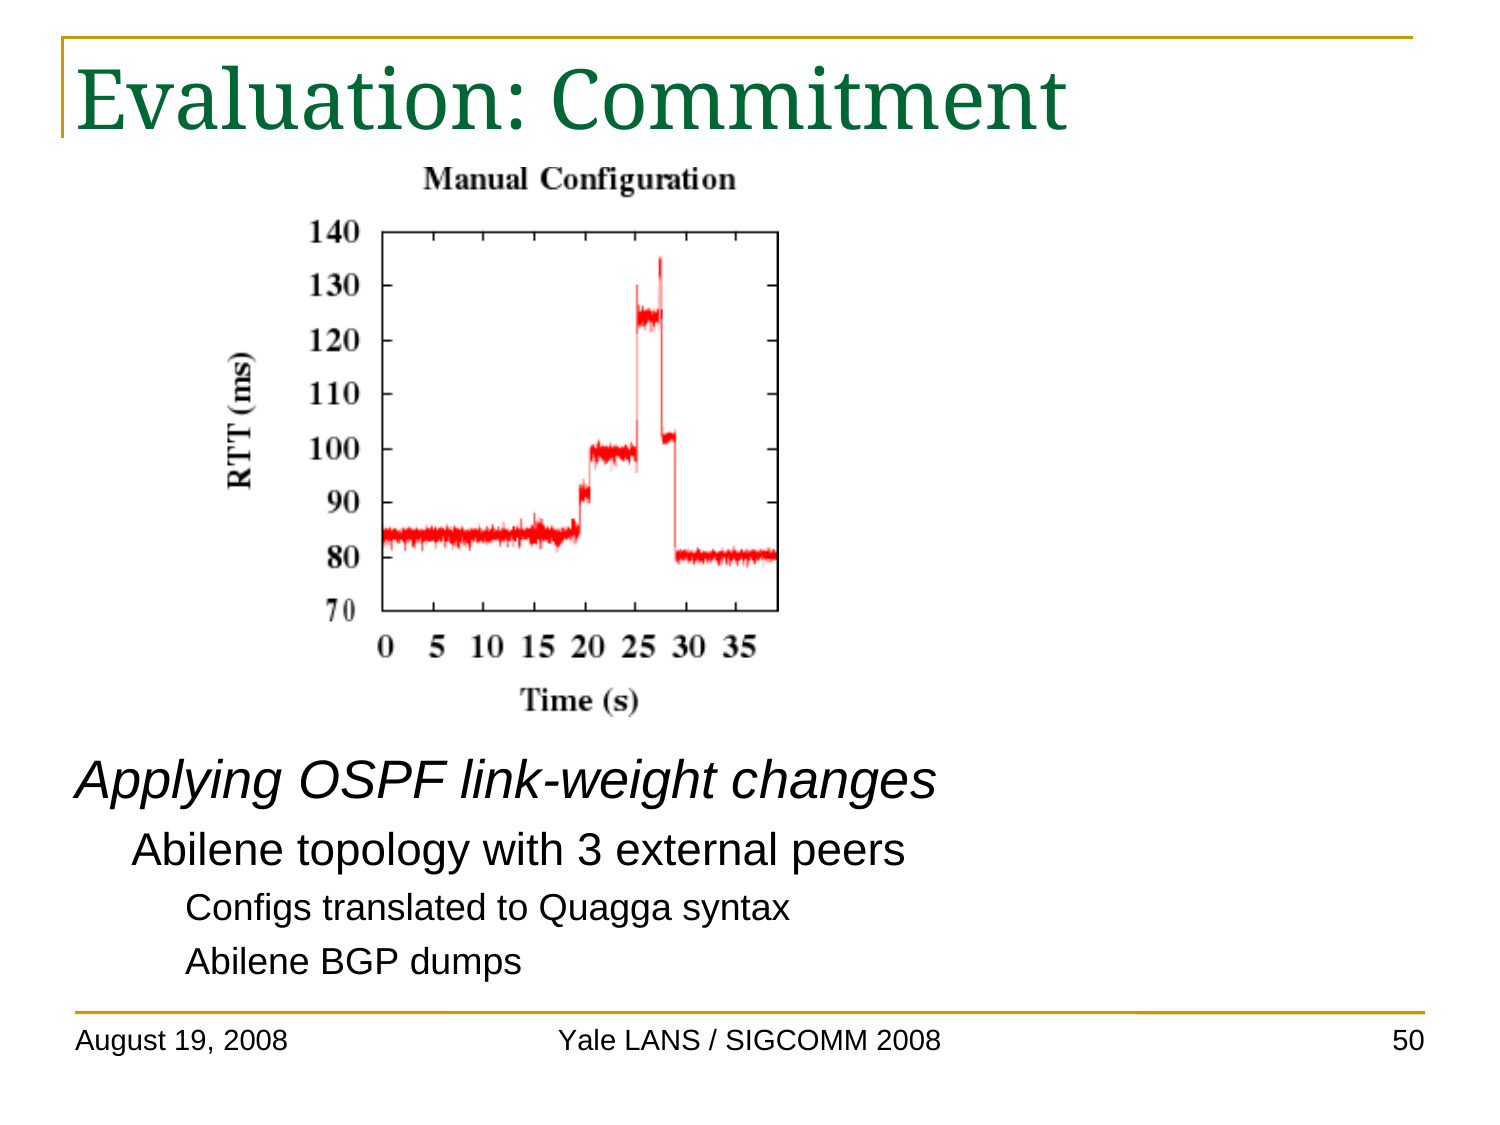

# Evaluation: Commitment
Applying OSPF link-weight changes
Abilene topology with 3 external peers
Configs translated to Quagga syntax
Abilene BGP dumps
August 19, 2008
Yale LANS / SIGCOMM 2008
50